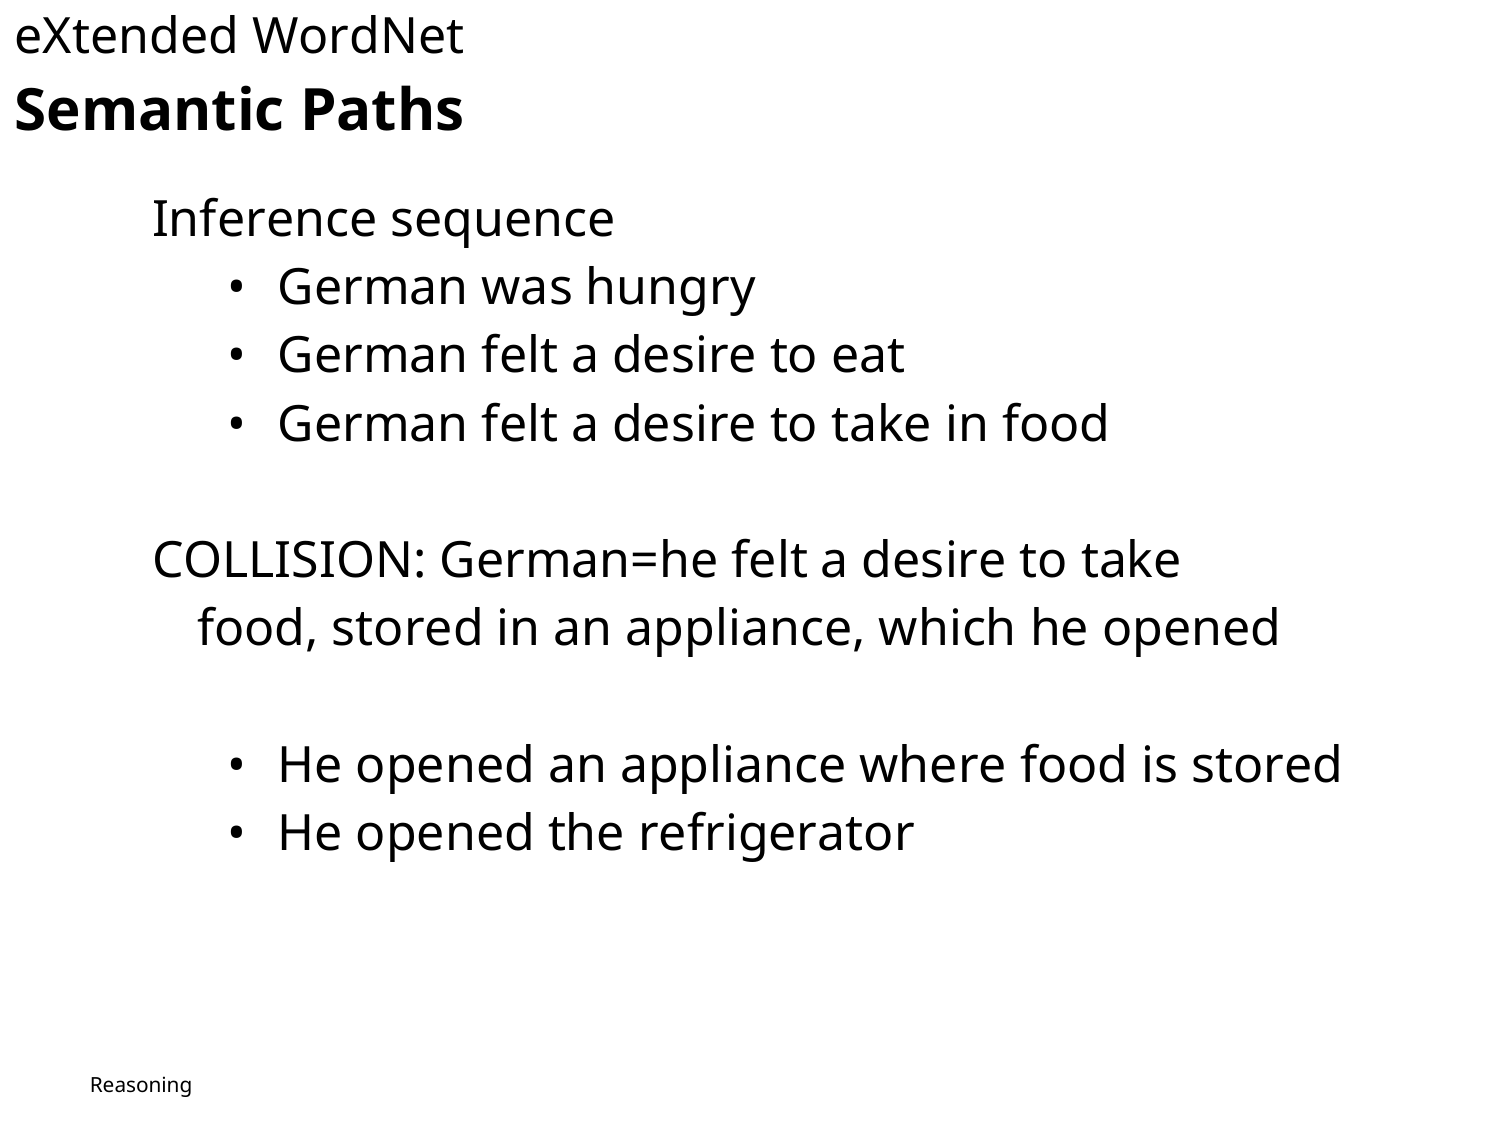

eXtended WordNet
Semantic Paths
# Inference sequence
 German was hungry
 German felt a desire to eat
 German felt a desire to take in food
COLLISION: German=he felt a desire to take 		food, stored in an appliance, which he opened
 He opened an appliance where food is stored
 He opened the refrigerator